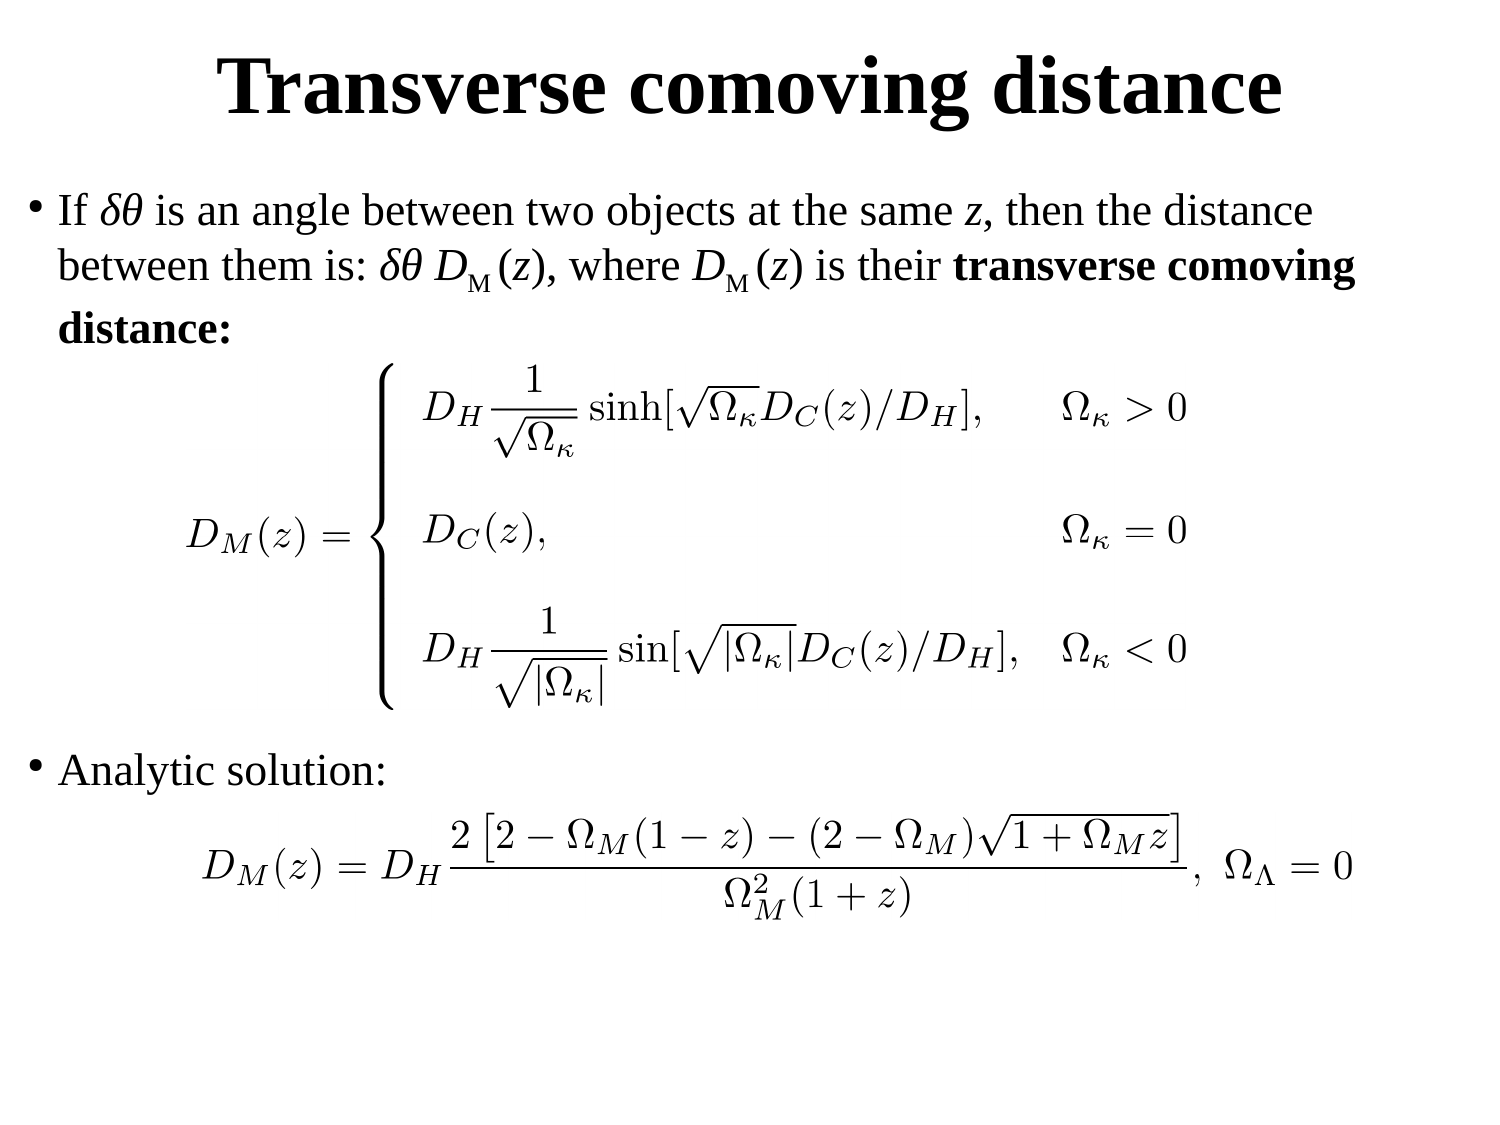

Transverse comoving distance
# If δθ is an angle between two objects at the same z, then the distance between them is: δθ DM (z), where DM (z) is their transverse comoving distance:
Analytic solution: